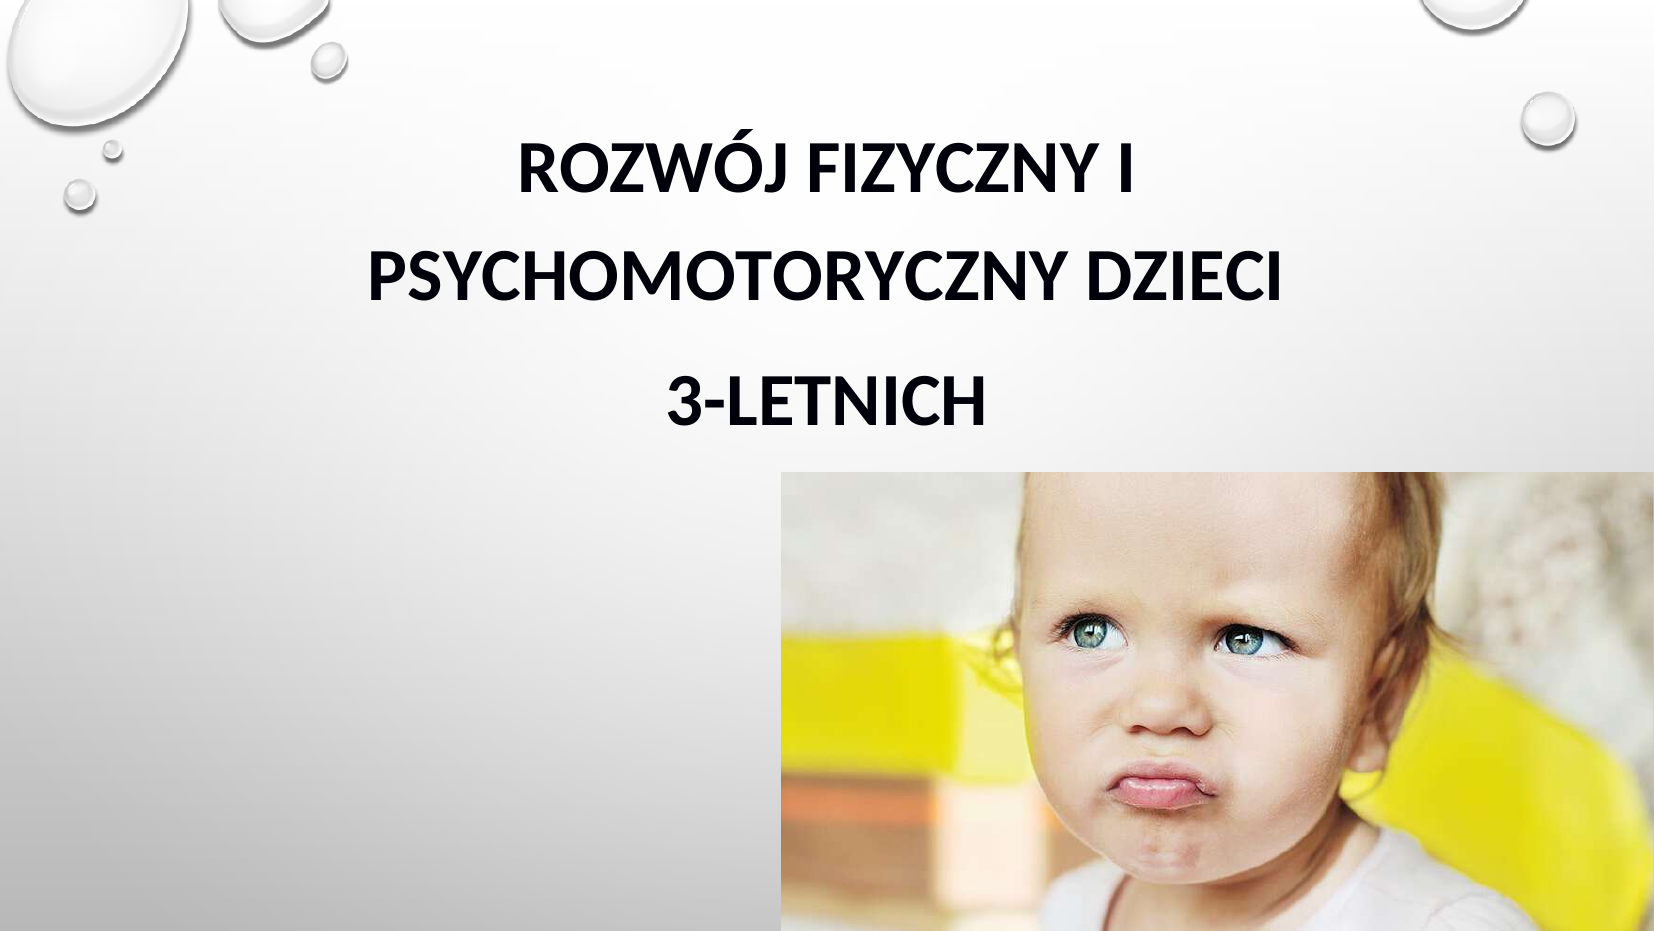

# Rozwój fizyczny i psychomotoryczny dzieci
3-letnich